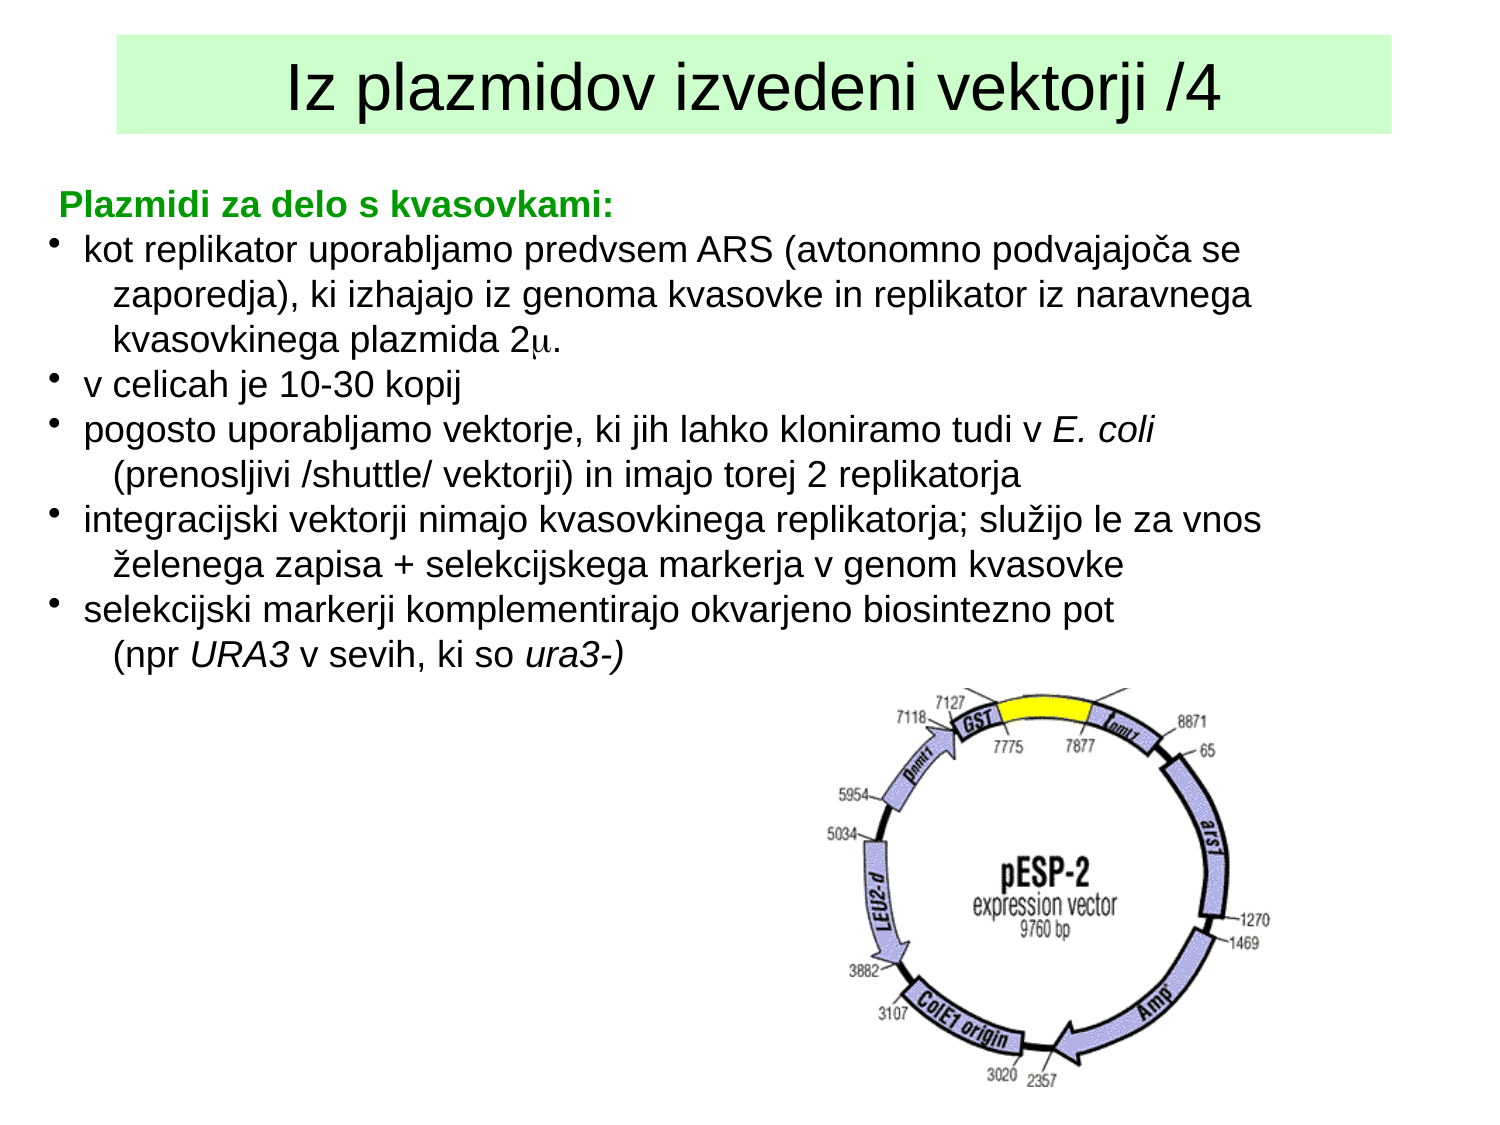

# Iz plazmidov izvedeni vektorji /4
 Plazmidi za delo s kvasovkami:
kot replikator uporabljamo predvsem ARS (avtonomno podvajajoča se zaporedja), ki izhajajo iz genoma kvasovke in replikator iz naravnega kvasovkinega plazmida 2m.
v celicah je 10-30 kopij
pogosto uporabljamo vektorje, ki jih lahko kloniramo tudi v E. coli
(prenosljivi /shuttle/ vektorji) in imajo torej 2 replikatorja
integracijski vektorji nimajo kvasovkinega replikatorja; služijo le za vnos želenega zapisa + selekcijskega markerja v genom kvasovke
selekcijski markerji komplementirajo okvarjeno biosintezno pot
(npr URA3 v sevih, ki so ura3-)